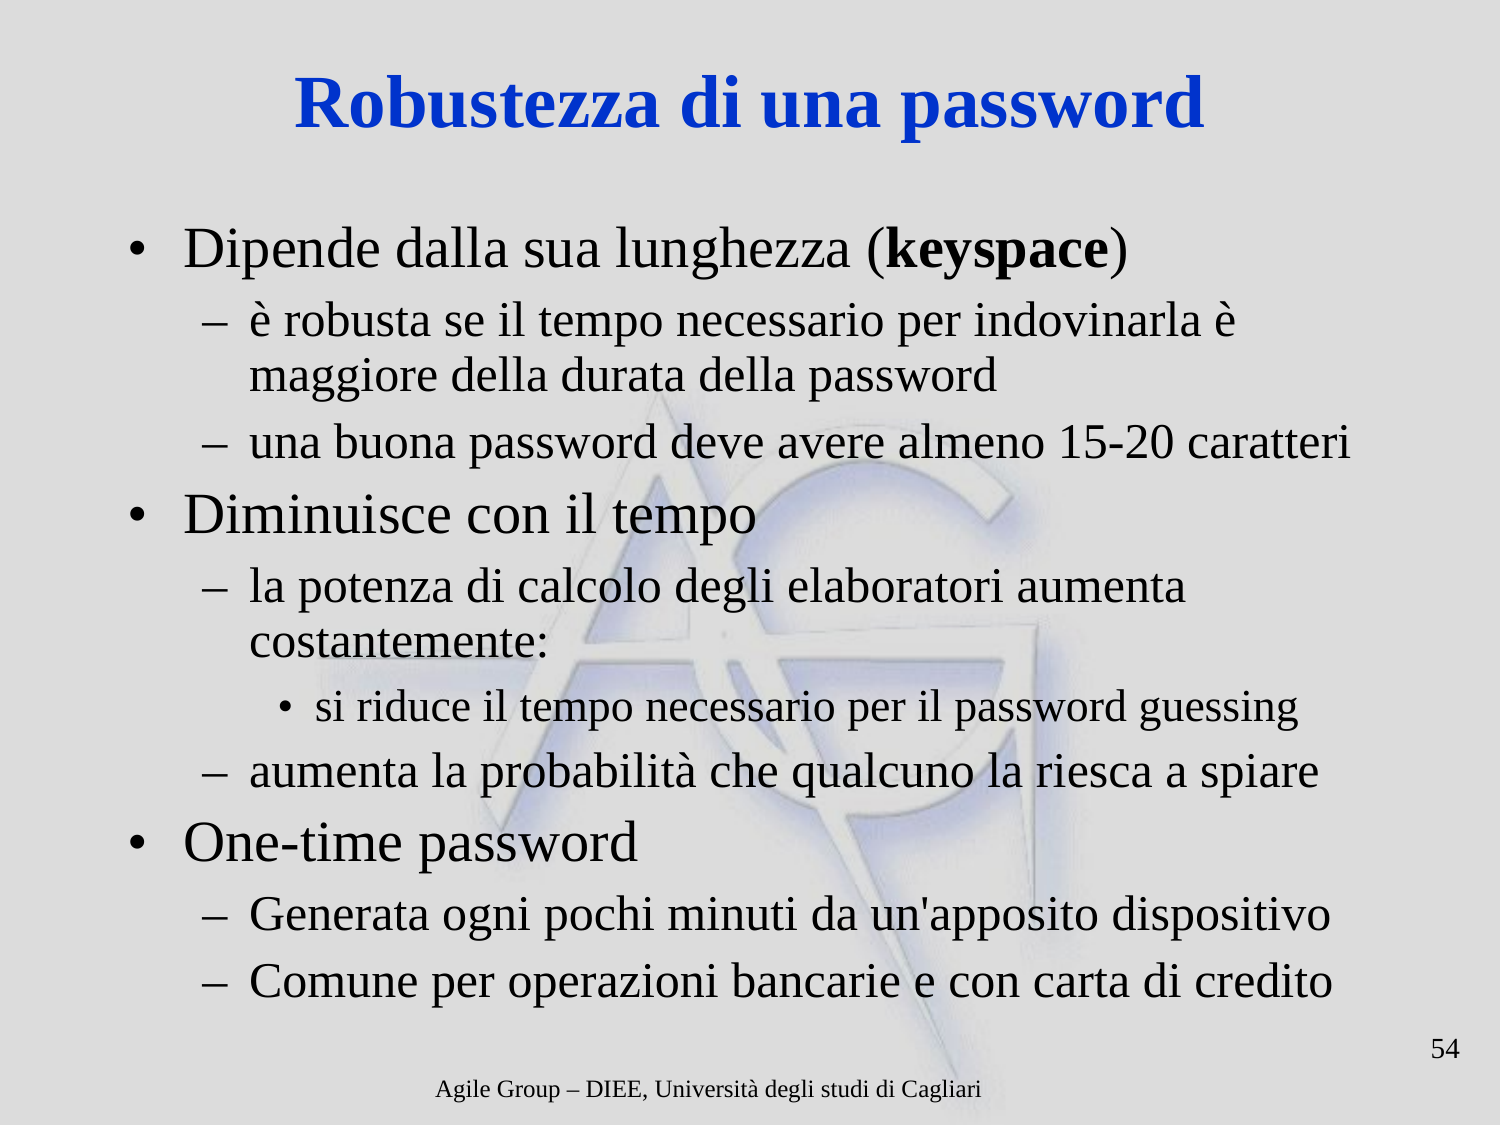

# Robustezza di una password
Dipende dalla sua lunghezza (keyspace)
è robusta se il tempo necessario per indovinarla è maggiore della durata della password
una buona password deve avere almeno 15-20 caratteri
Diminuisce con il tempo
la potenza di calcolo degli elaboratori aumenta costantemente:
si riduce il tempo necessario per il password guessing
aumenta la probabilità che qualcuno la riesca a spiare
One-time password
Generata ogni pochi minuti da un'apposito dispositivo
Comune per operazioni bancarie e con carta di credito
54